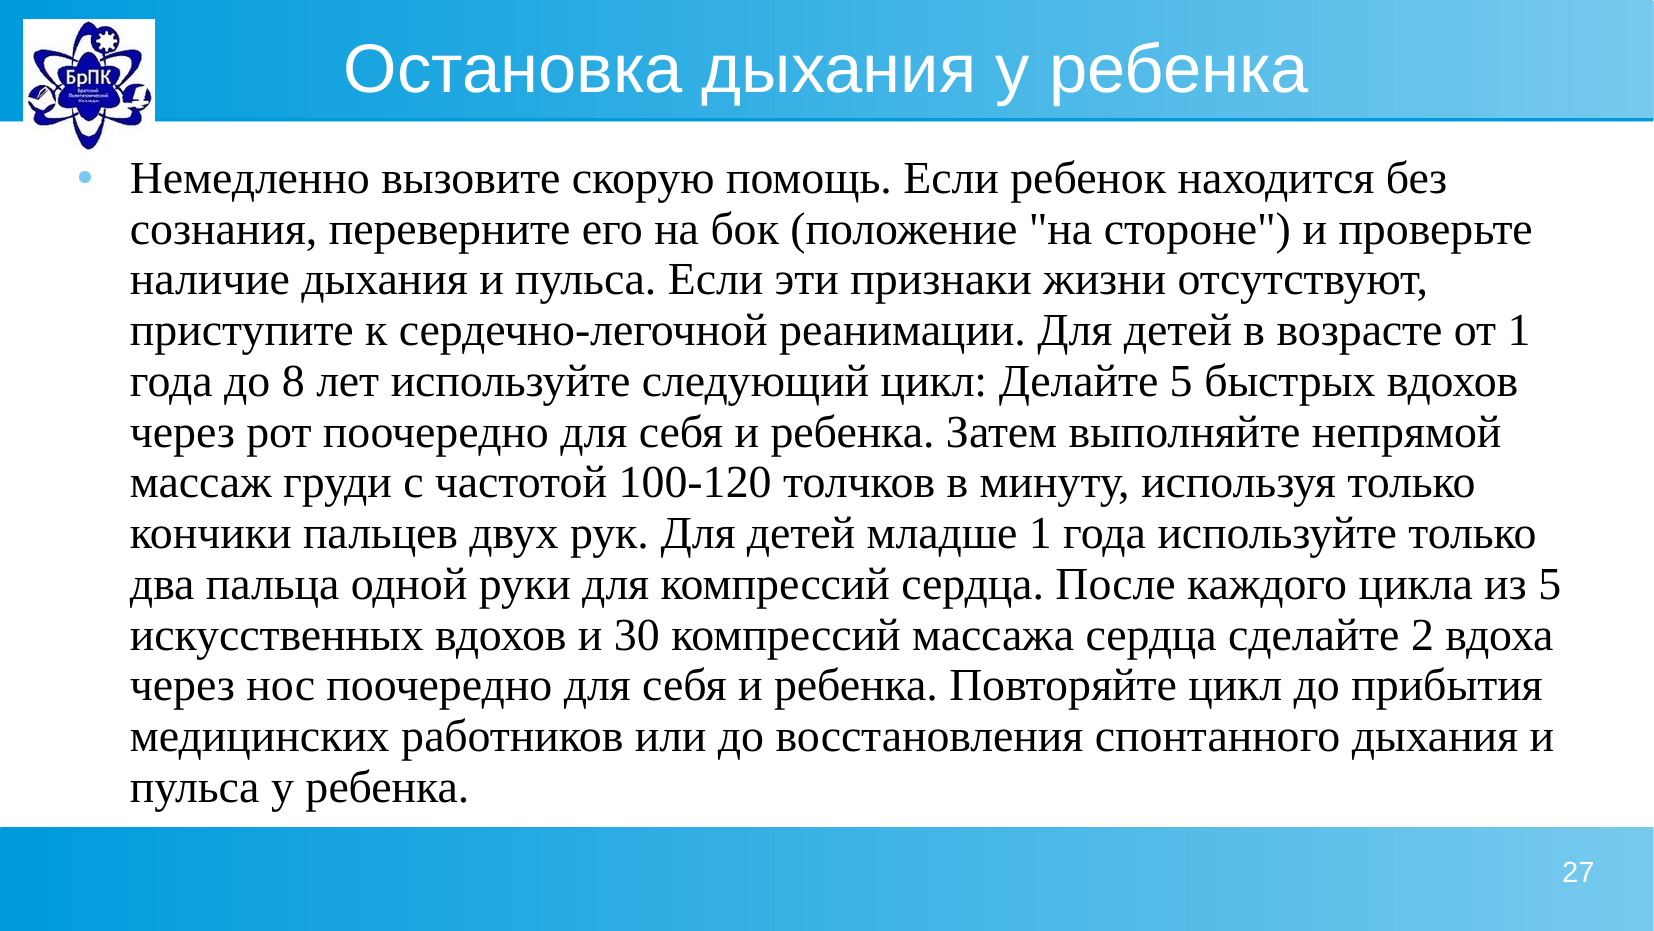

# Остановка дыхания у ребенка
Немедленно вызовите скорую помощь. Если ребенок находится без сознания, переверните его на бок (положение "на стороне") и проверьте наличие дыхания и пульса. Если эти признаки жизни отсутствуют, приступите к сердечно-легочной реанимации. Для детей в возрасте от 1 года до 8 лет используйте следующий цикл: Делайте 5 быстрых вдохов через рот поочередно для себя и ребенка. Затем выполняйте непрямой массаж груди с частотой 100-120 толчков в минуту, используя только кончики пальцев двух рук. Для детей младше 1 года используйте только два пальца одной руки для компрессий сердца. После каждого цикла из 5 искусственных вдохов и 30 компрессий массажа сердца сделайте 2 вдоха через нос поочередно для себя и ребенка. Повторяйте цикл до прибытия медицинских работников или до восстановления спонтанного дыхания и пульса у ребенка.
27